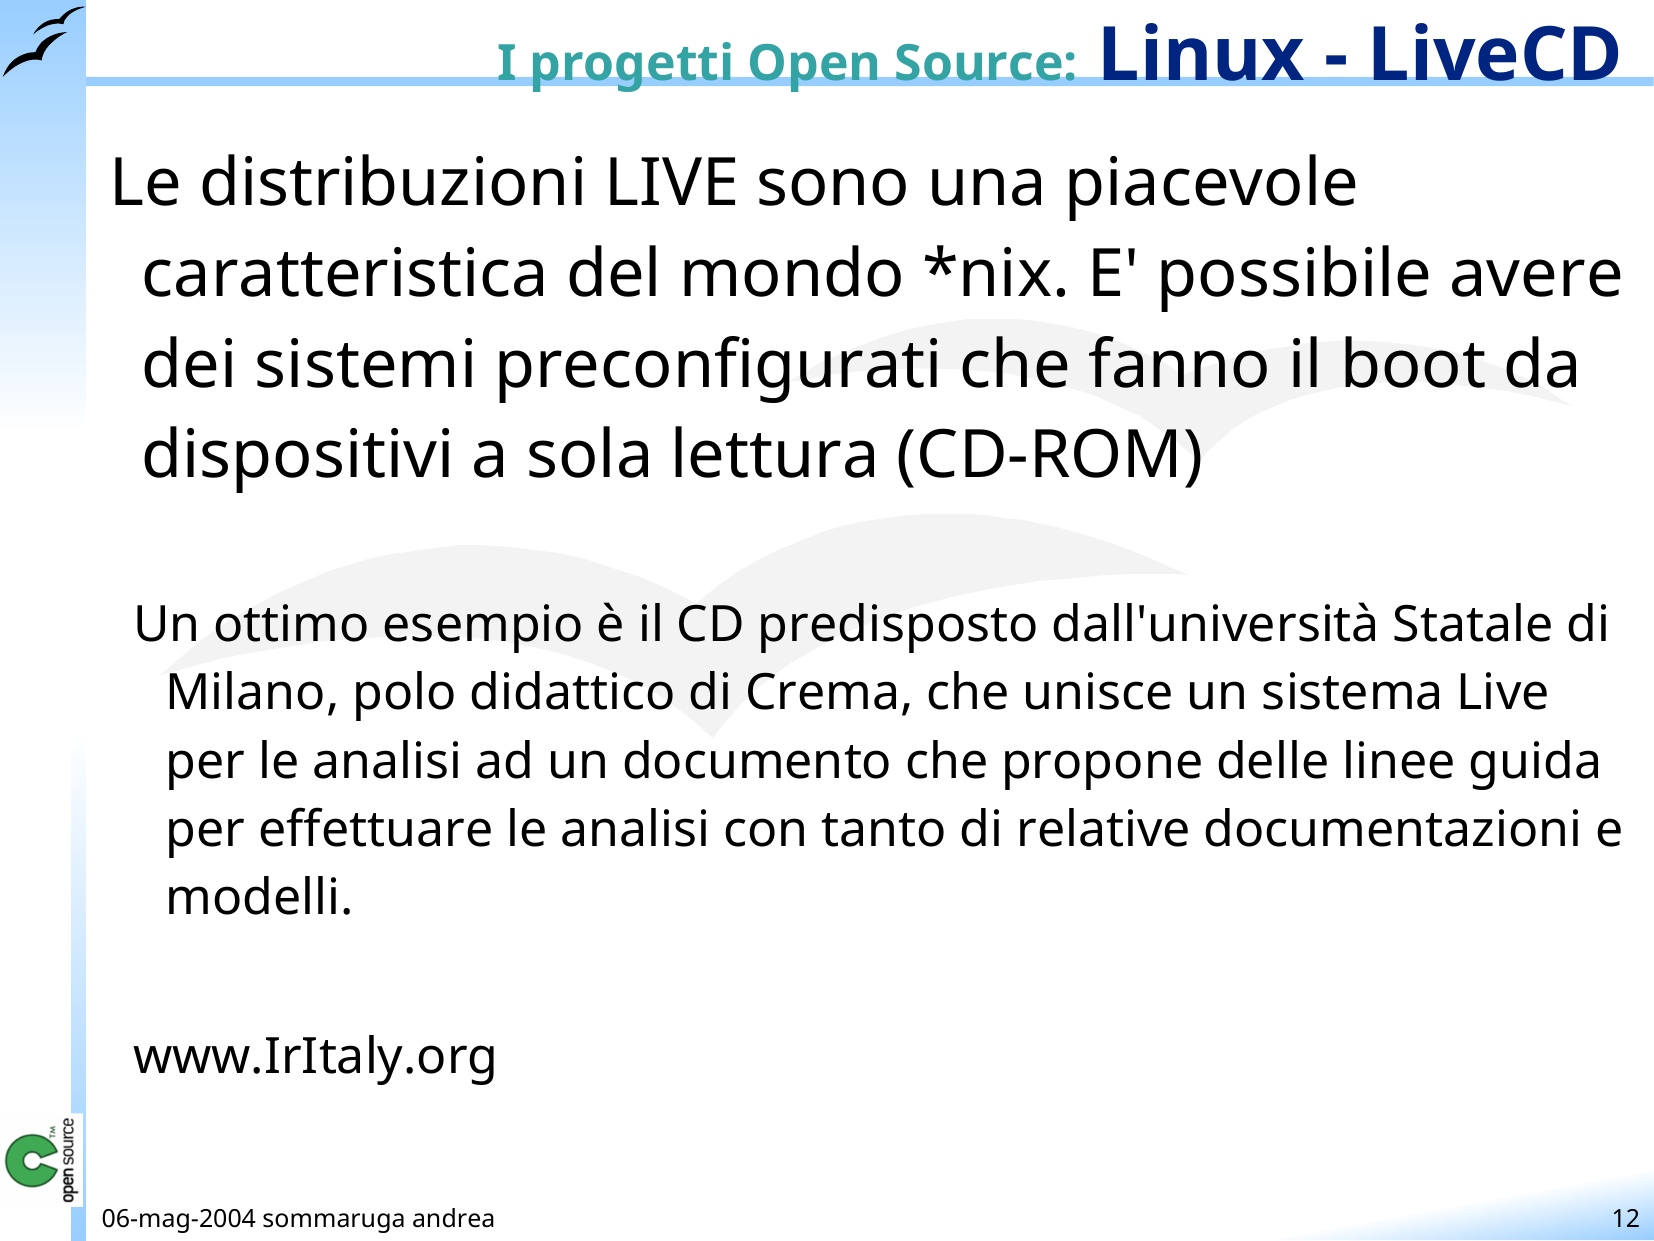

# I progetti Open Source: Linux - LiveCD
Le distribuzioni LIVE sono una piacevole caratteristica del mondo *nix. E' possibile avere dei sistemi preconfigurati che fanno il boot da dispositivi a sola lettura (CD-ROM)
Un ottimo esempio è il CD predisposto dall'università Statale di Milano, polo didattico di Crema, che unisce un sistema Live per le analisi ad un documento che propone delle linee guida per effettuare le analisi con tanto di relative documentazioni e modelli.
www.IrItaly.org